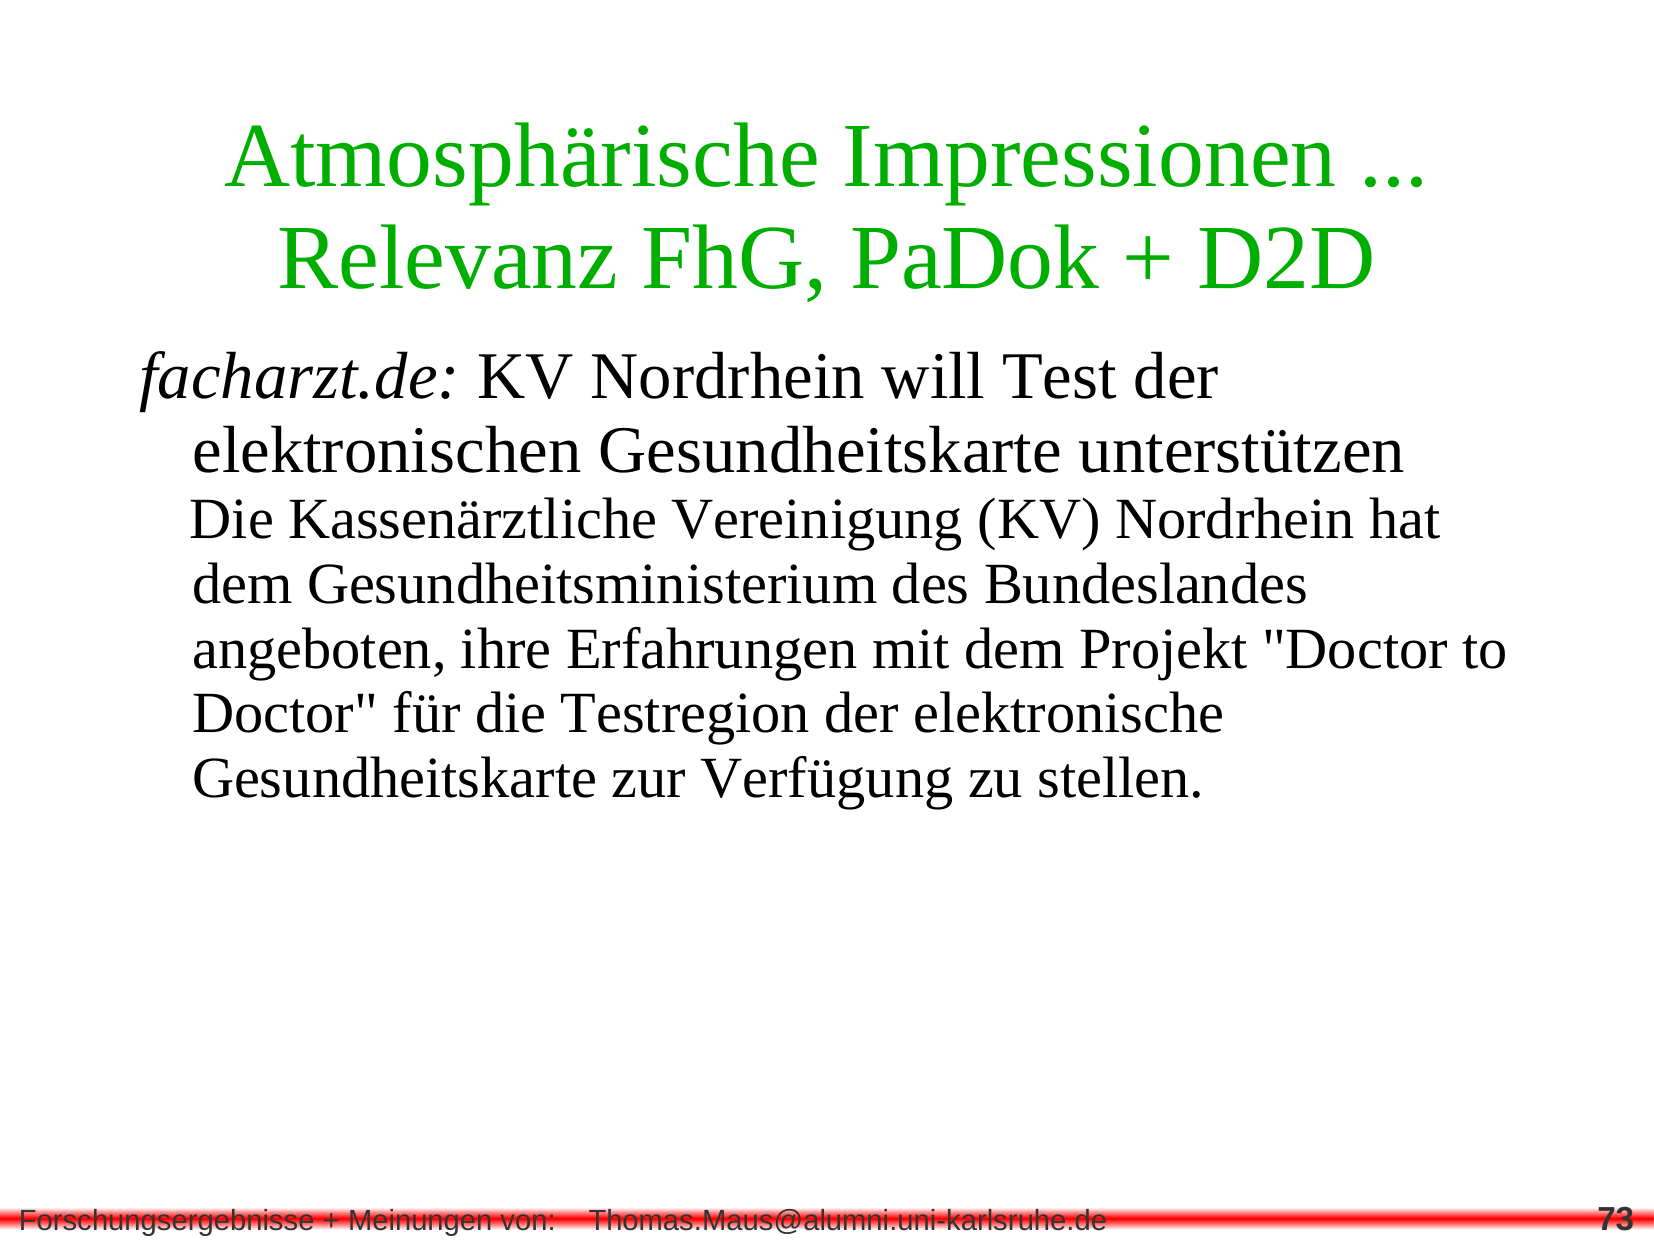

# Atmosphärische Impressionen ... Relevanz FhG, PaDok + D2D
facharzt.de: KV Nordrhein will Test der elektronischen Gesundheitskarte unterstützen
Die Kassenärztliche Vereinigung (KV) Nordrhein hat dem Gesundheitsministerium des Bundeslandes angeboten, ihre Erfahrungen mit dem Projekt "Doctor to Doctor" für die Testregion der elektronische Gesundheitskarte zur Verfügung zu stellen.